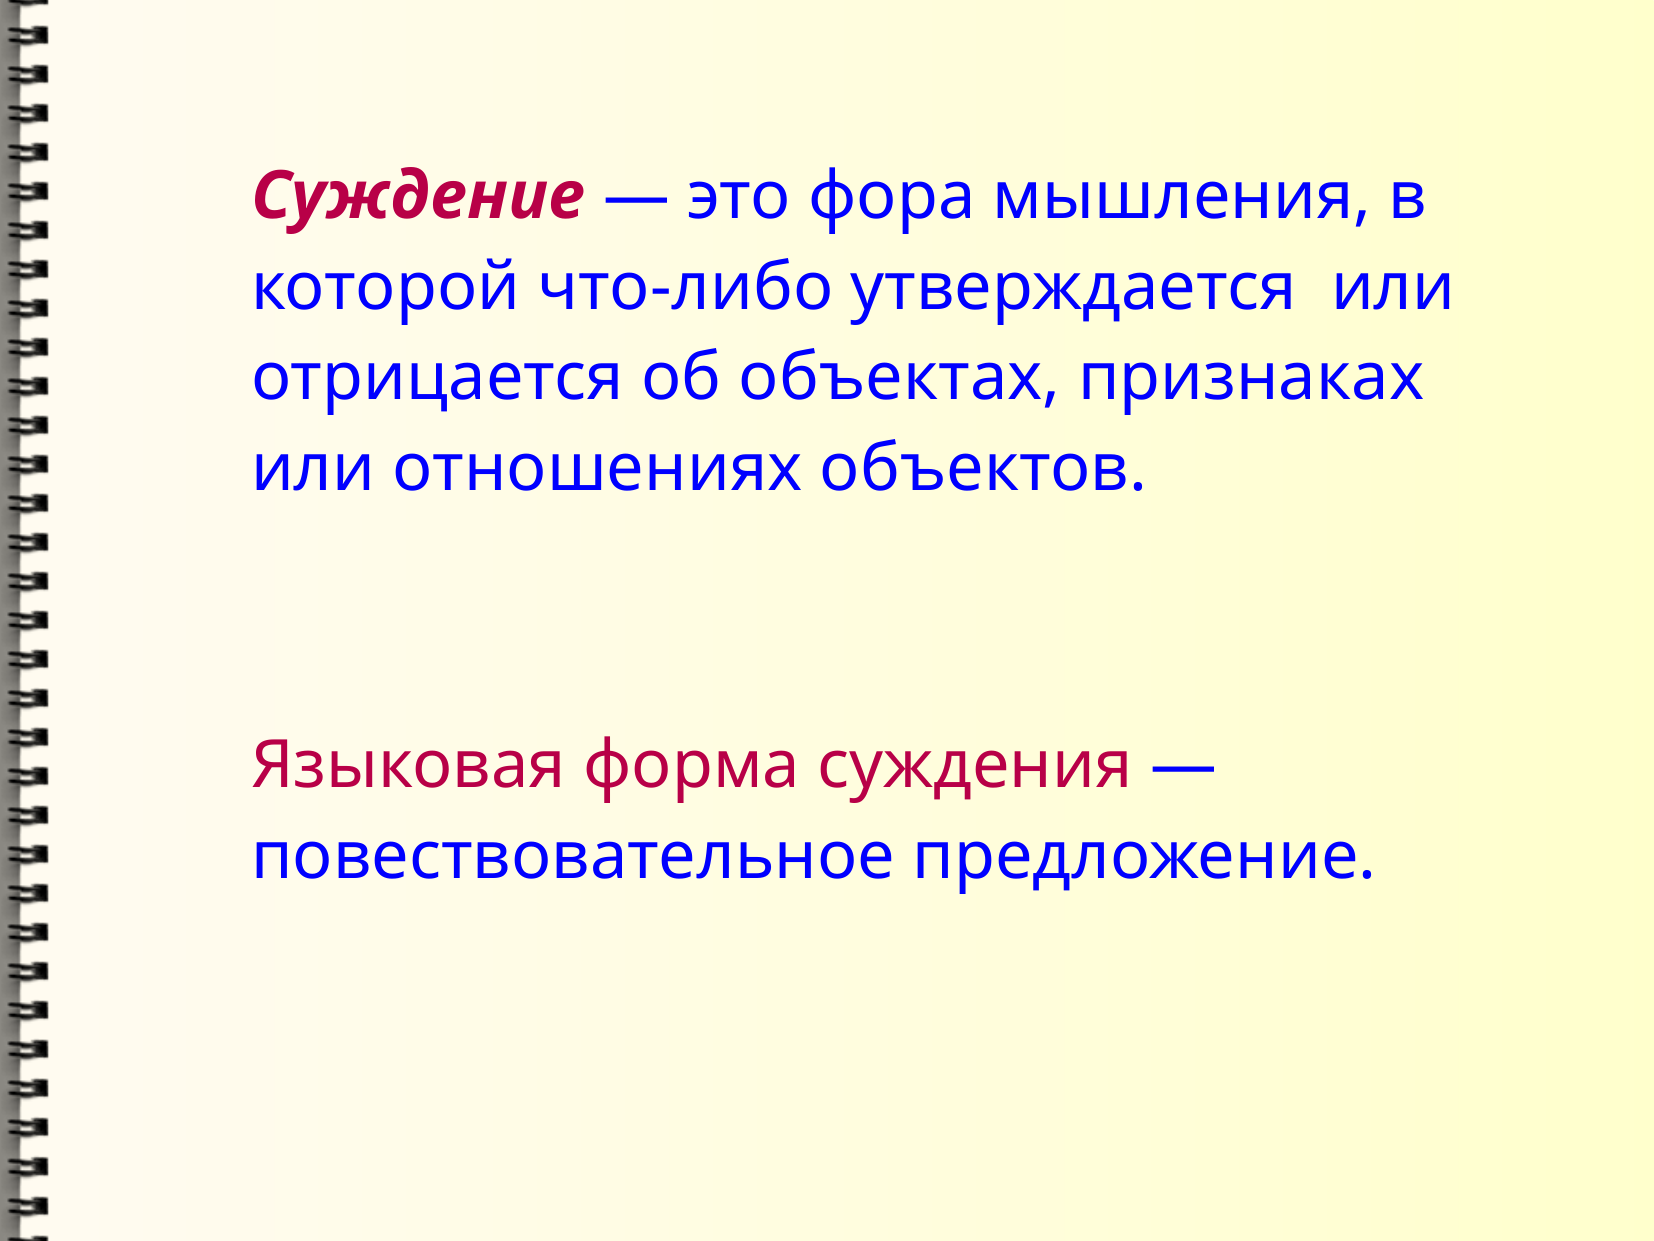

Суждение — это фора мышления, в которой что-либо утверждается или отрицается об объектах, признаках или отношениях объектов.
Языковая форма суждения — повествовательное предложение.